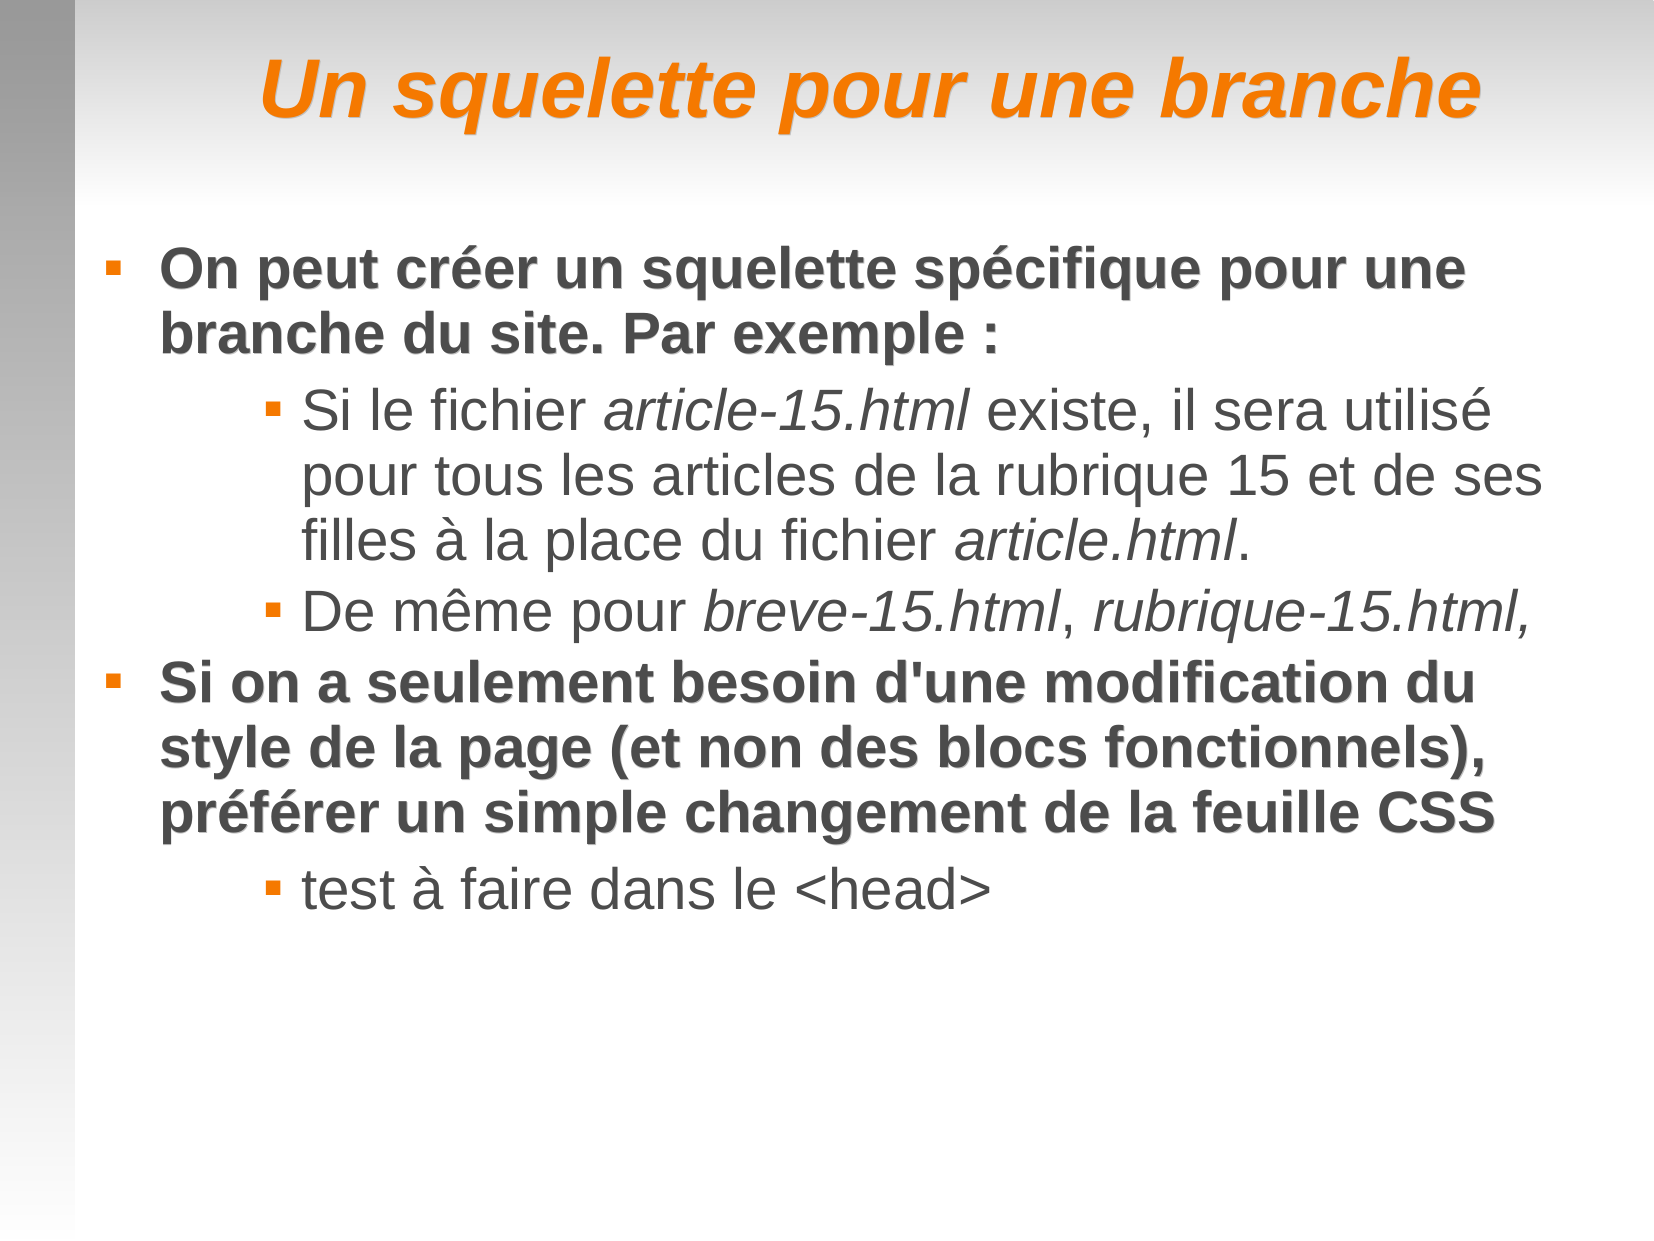

Un squelette pour une branche
# On peut créer un squelette spécifique pour une branche du site. Par exemple :
Si le fichier article-15.html existe, il sera utilisé pour tous les articles de la rubrique 15 et de ses filles à la place du fichier article.html.
De même pour breve-15.html, rubrique-15.html,
Si on a seulement besoin d'une modification du style de la page (et non des blocs fonctionnels), préférer un simple changement de la feuille CSS
test à faire dans le <head>